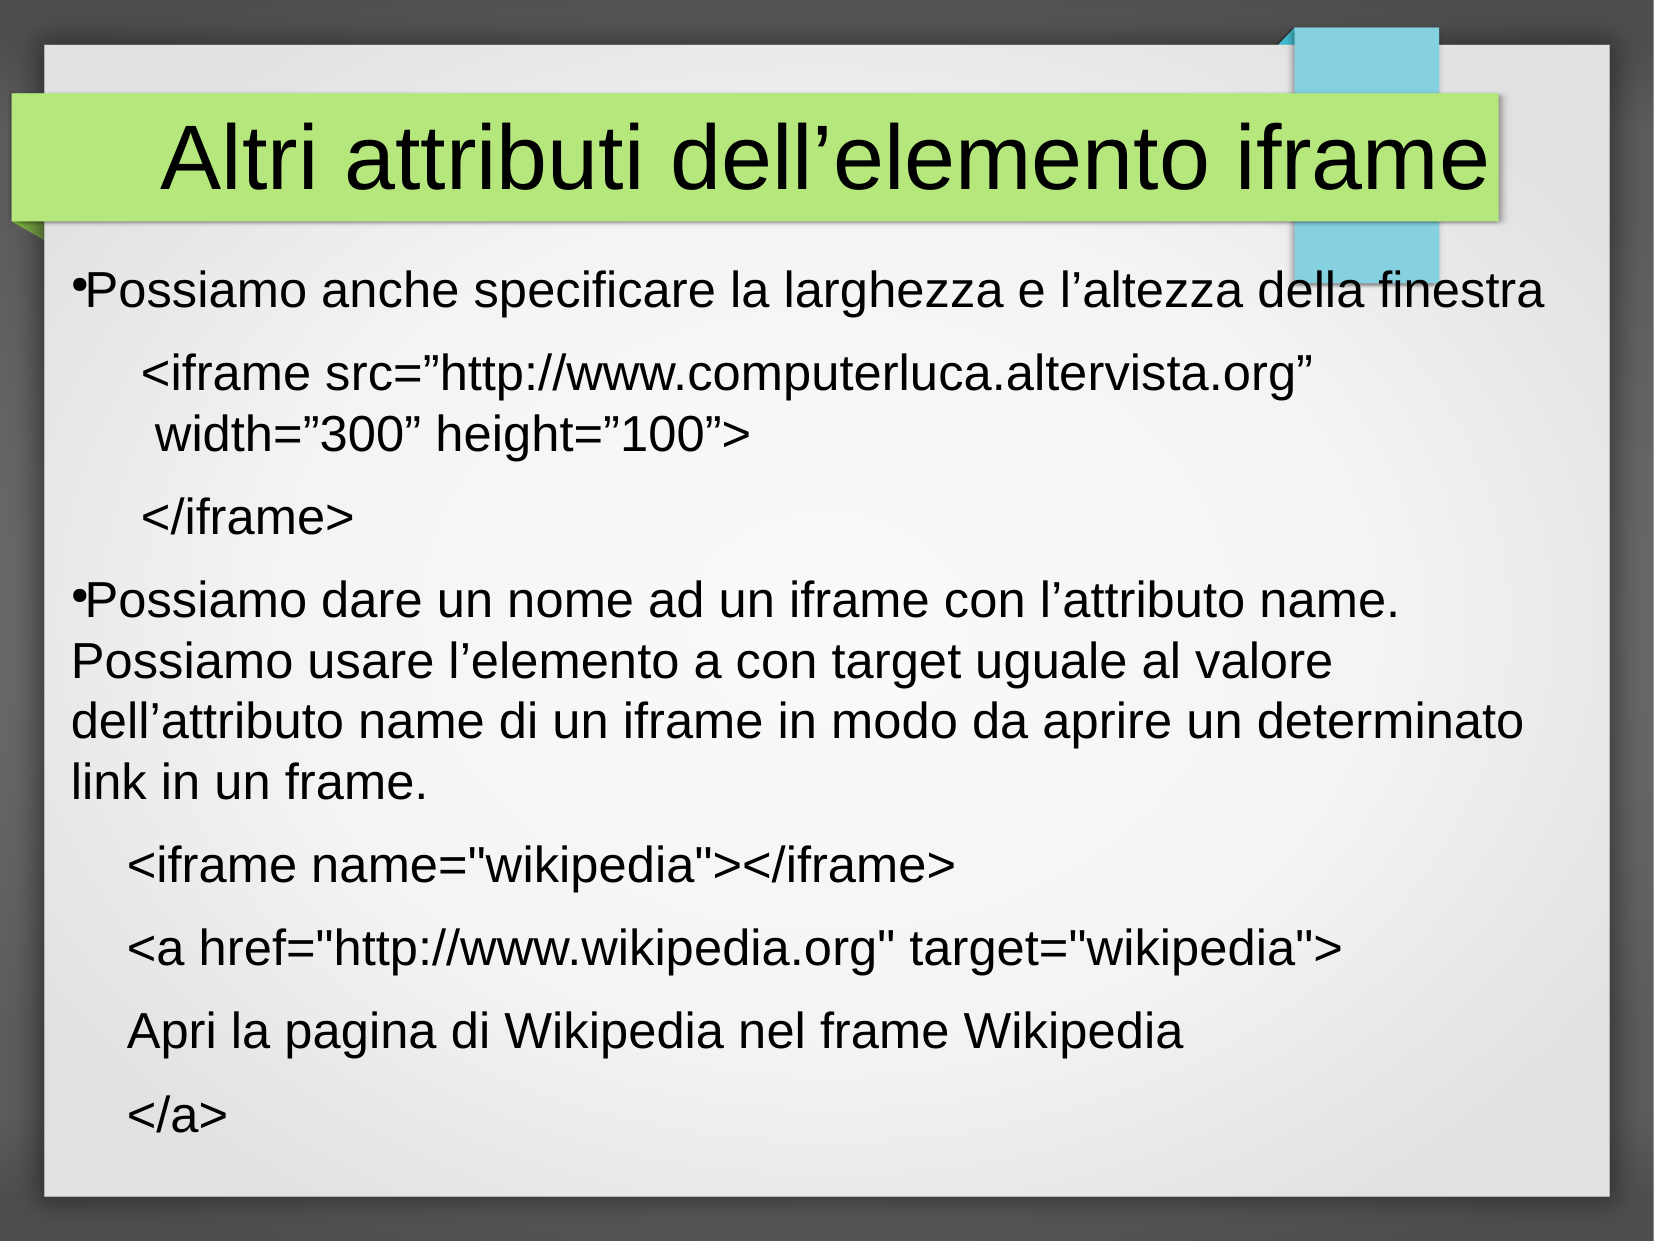

# Altri attributi dell’elemento iframe
Possiamo anche specificare la larghezza e l’altezza della finestra
 <iframe src=”http://www.computerluca.altervista.org”		 width=”300” height=”100”>
 </iframe>
Possiamo dare un nome ad un iframe con l’attributo name. Possiamo usare l’elemento a con target uguale al valore dell’attributo name di un iframe in modo da aprire un determinato link in un frame.
 <iframe name="wikipedia"></iframe>
 <a href="http://www.wikipedia.org" target="wikipedia">
 Apri la pagina di Wikipedia nel frame Wikipedia
 </a>